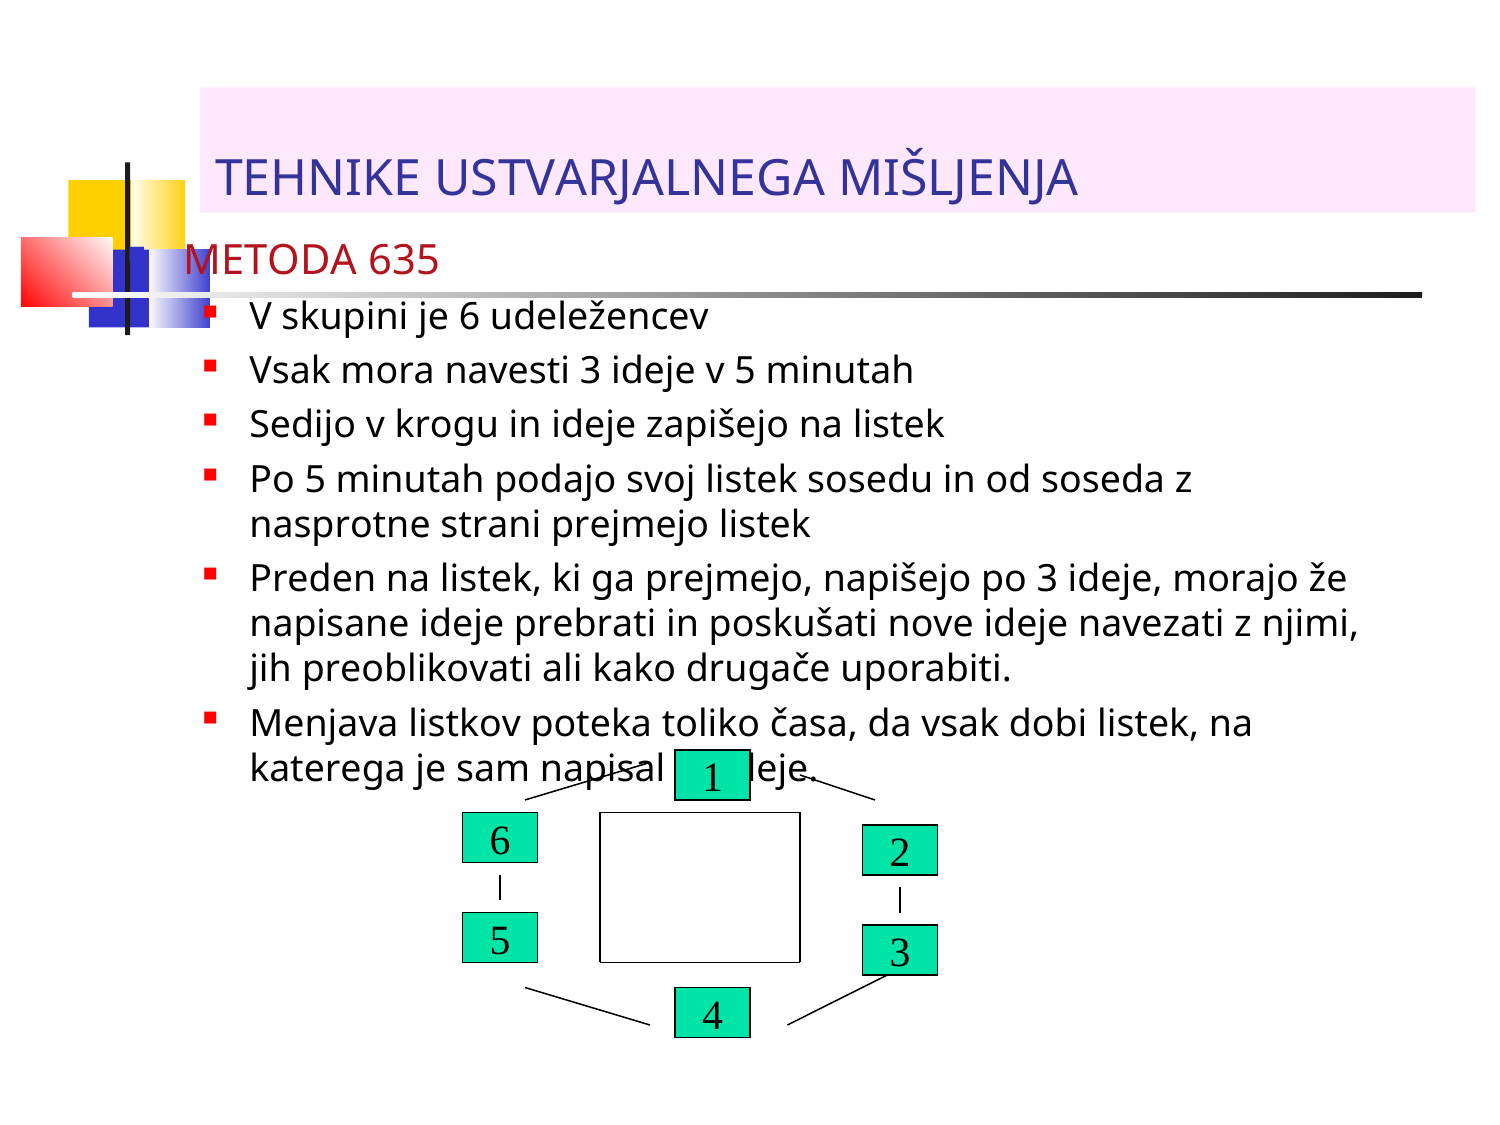

TEHNIKE USTVARJALNEGA MIŠLJENJA
# METODA 635
V skupini je 6 udeležencev
Vsak mora navesti 3 ideje v 5 minutah
Sedijo v krogu in ideje zapišejo na listek
Po 5 minutah podajo svoj listek sosedu in od soseda z nasprotne strani prejmejo listek
Preden na listek, ki ga prejmejo, napišejo po 3 ideje, morajo že napisane ideje prebrati in poskušati nove ideje navezati z njimi, jih preoblikovati ali kako drugače uporabiti.
Menjava listkov poteka toliko časa, da vsak dobi listek, na katerega je sam napisal tri ideje.
1
1
6
2
5
3
4